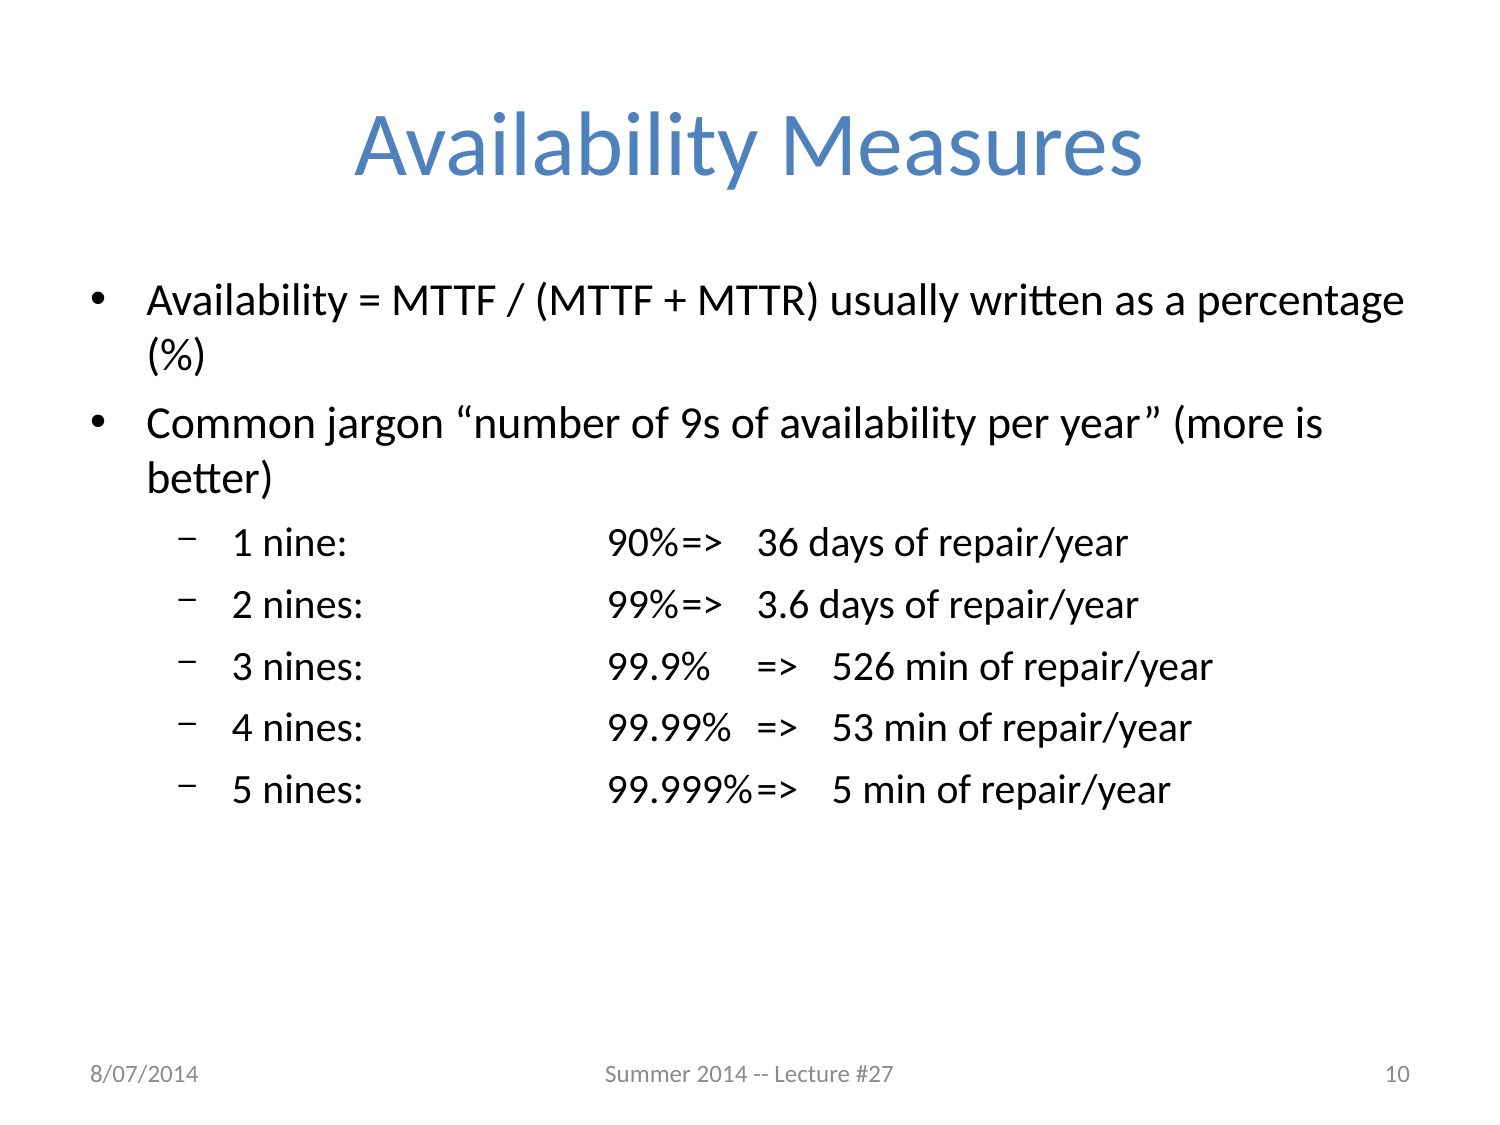

# Availability Measures
Availability = MTTF / (MTTF + MTTR) usually written as a percentage (%)
Common jargon “number of 9s of availability per year” (more is better)
1 nine:	90%	=>	36 days of repair/year
2 nines:	99%	=>	3.6 days of repair/year
3 nines:	99.9%	=>	526 min of repair/year
4 nines:	99.99%	=>	53 min of repair/year
5 nines:	99.999%	=>	5 min of repair/year
8/07/2014
Summer 2014 -- Lecture #27